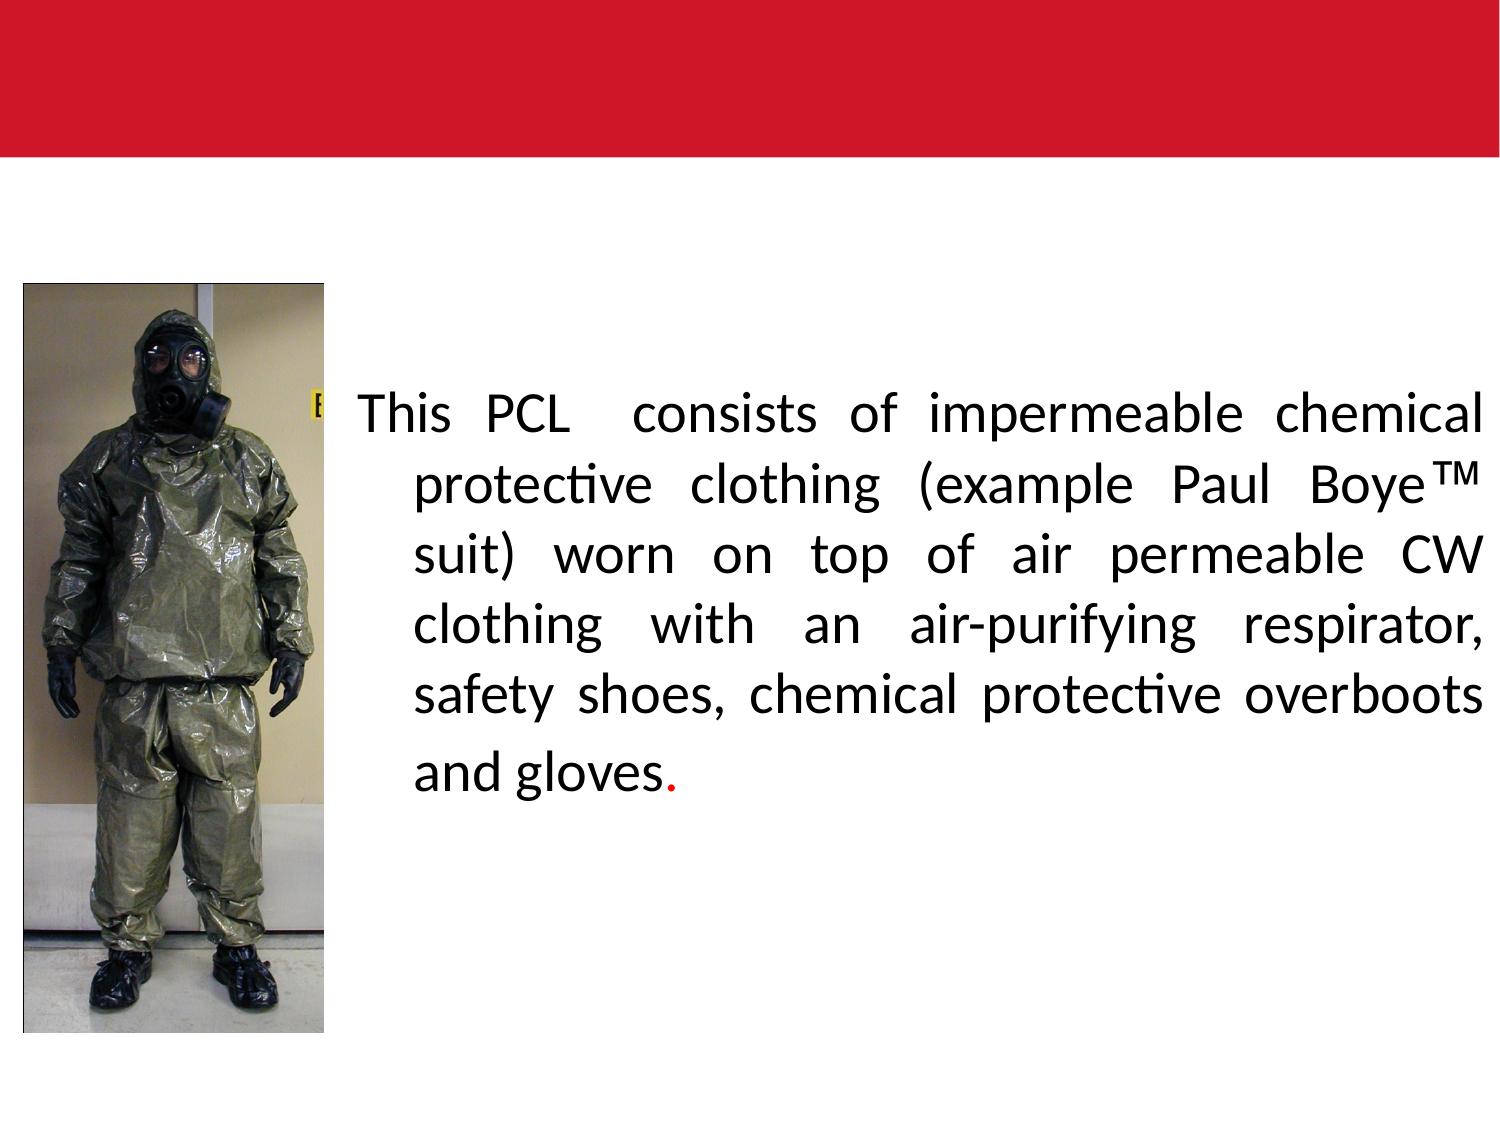

This PCL consists of impermeable chemical protective clothing (example Paul Boye suit) worn on top of air permeable CW clothing with an air-purifying respirator, safety shoes, chemical protective overboots and gloves.
DATE